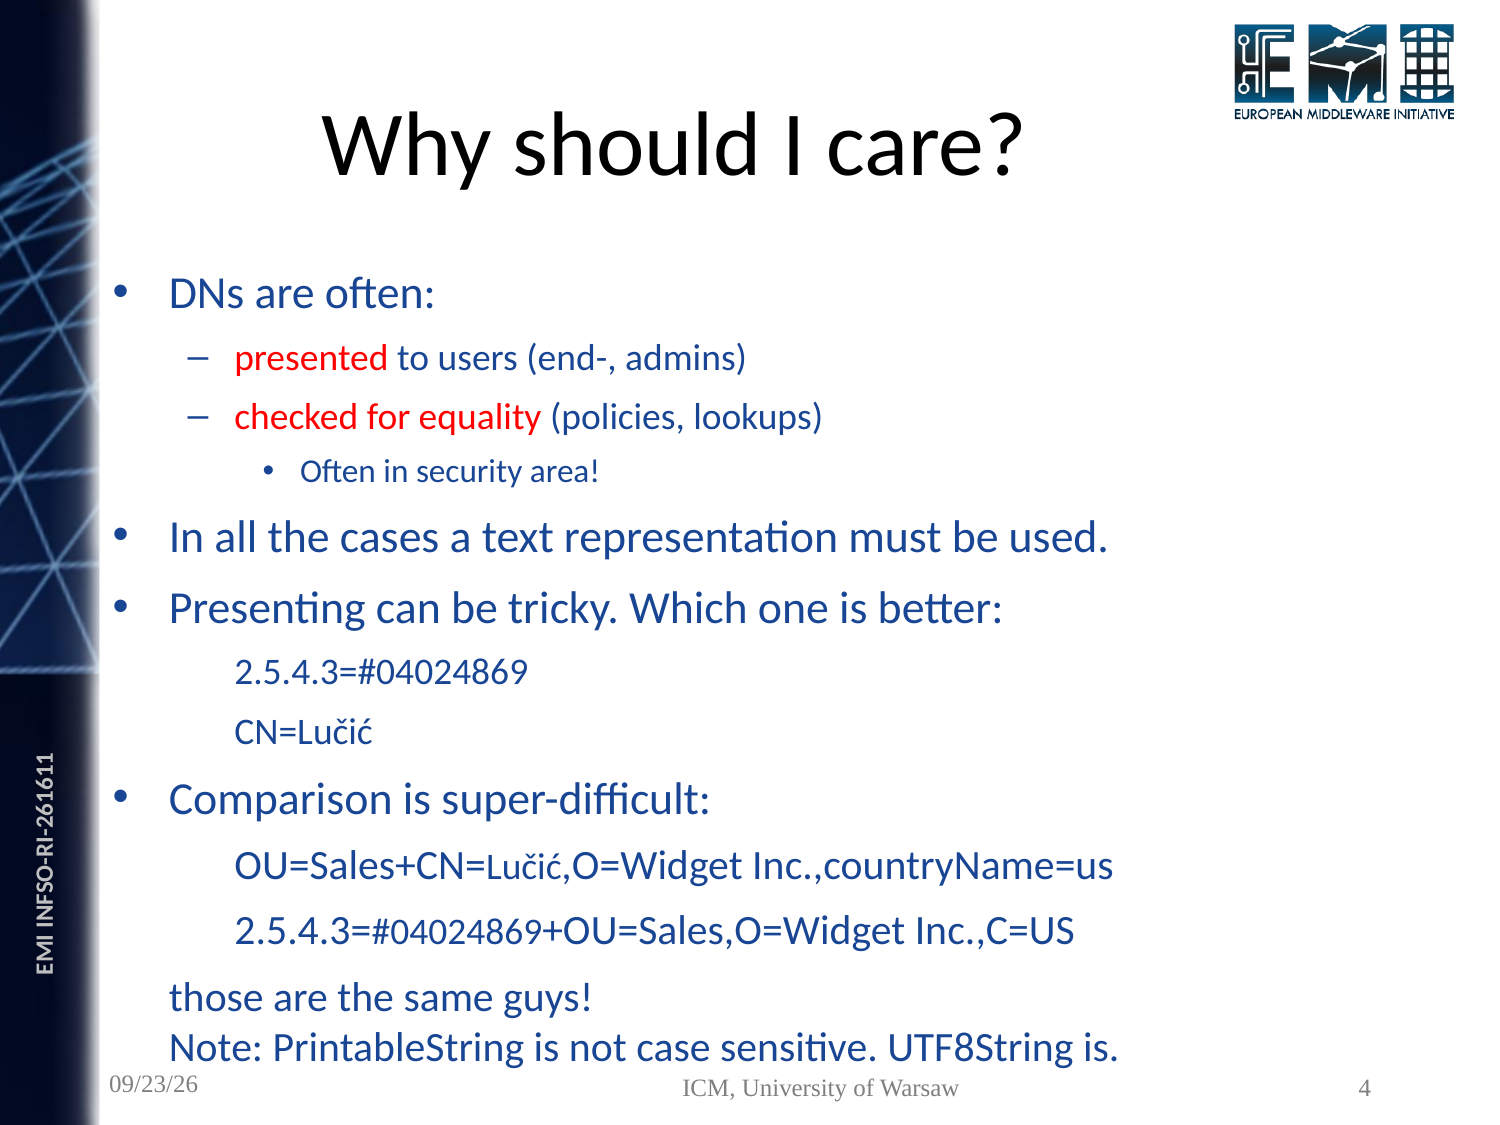

# Why should I care?
DNs are often:
presented to users (end-, admins)
checked for equality (policies, lookups)
Often in security area!
In all the cases a text representation must be used.
Presenting can be tricky. Which one is better:
2.5.4.3=#04024869
CN=Lučić
Comparison is super-difficult:
OU=Sales+CN=Lučić,O=Widget Inc.,countryName=us
2.5.4.3=#04024869+OU=Sales,O=Widget Inc.,C=US
those are the same guys!
Note: PrintableString is not case sensitive. UTF8String is.
4